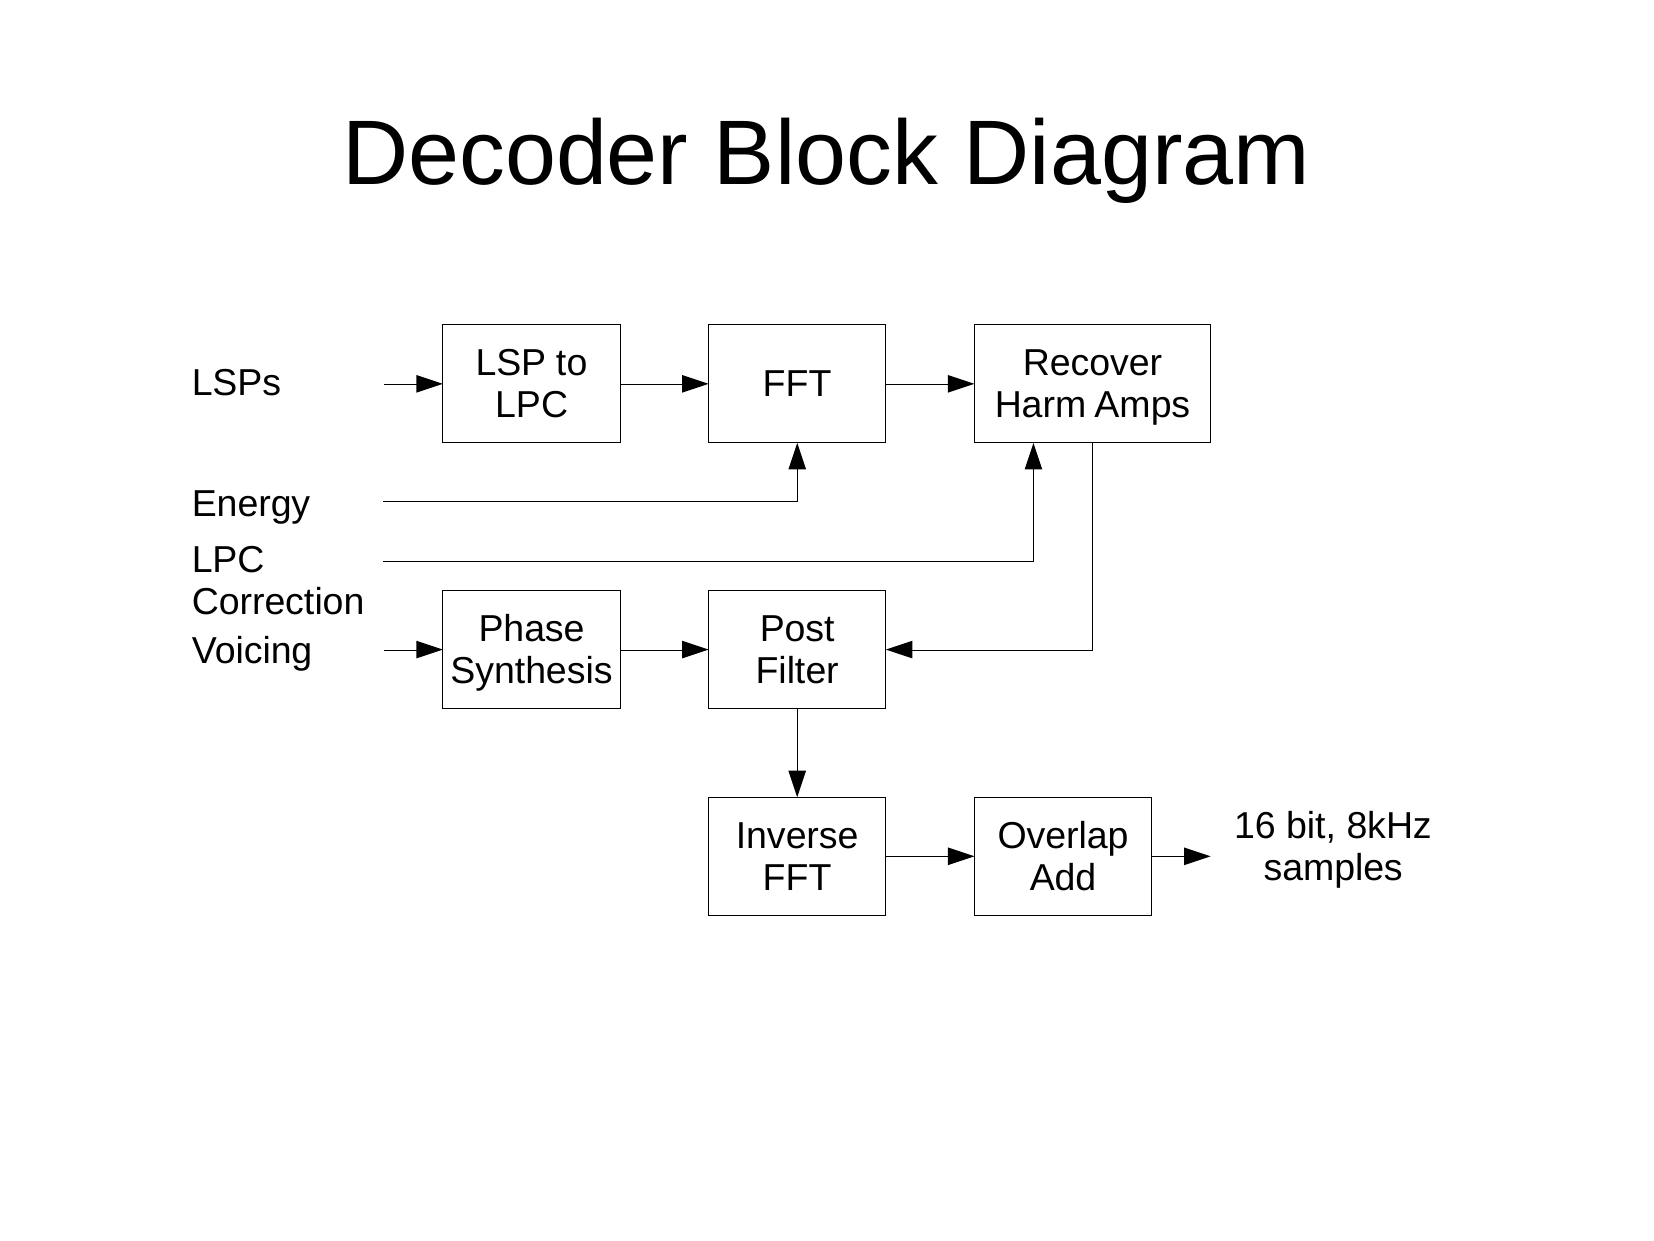

# Decoder Block Diagram
LSP to
LPC
FFT
Recover
Harm Amps
LSPs
Energy
LPC
Correction
Phase
Synthesis
Post
Filter
Voicing
Inverse
FFT
Overlap
Add
16 bit, 8kHz
samples